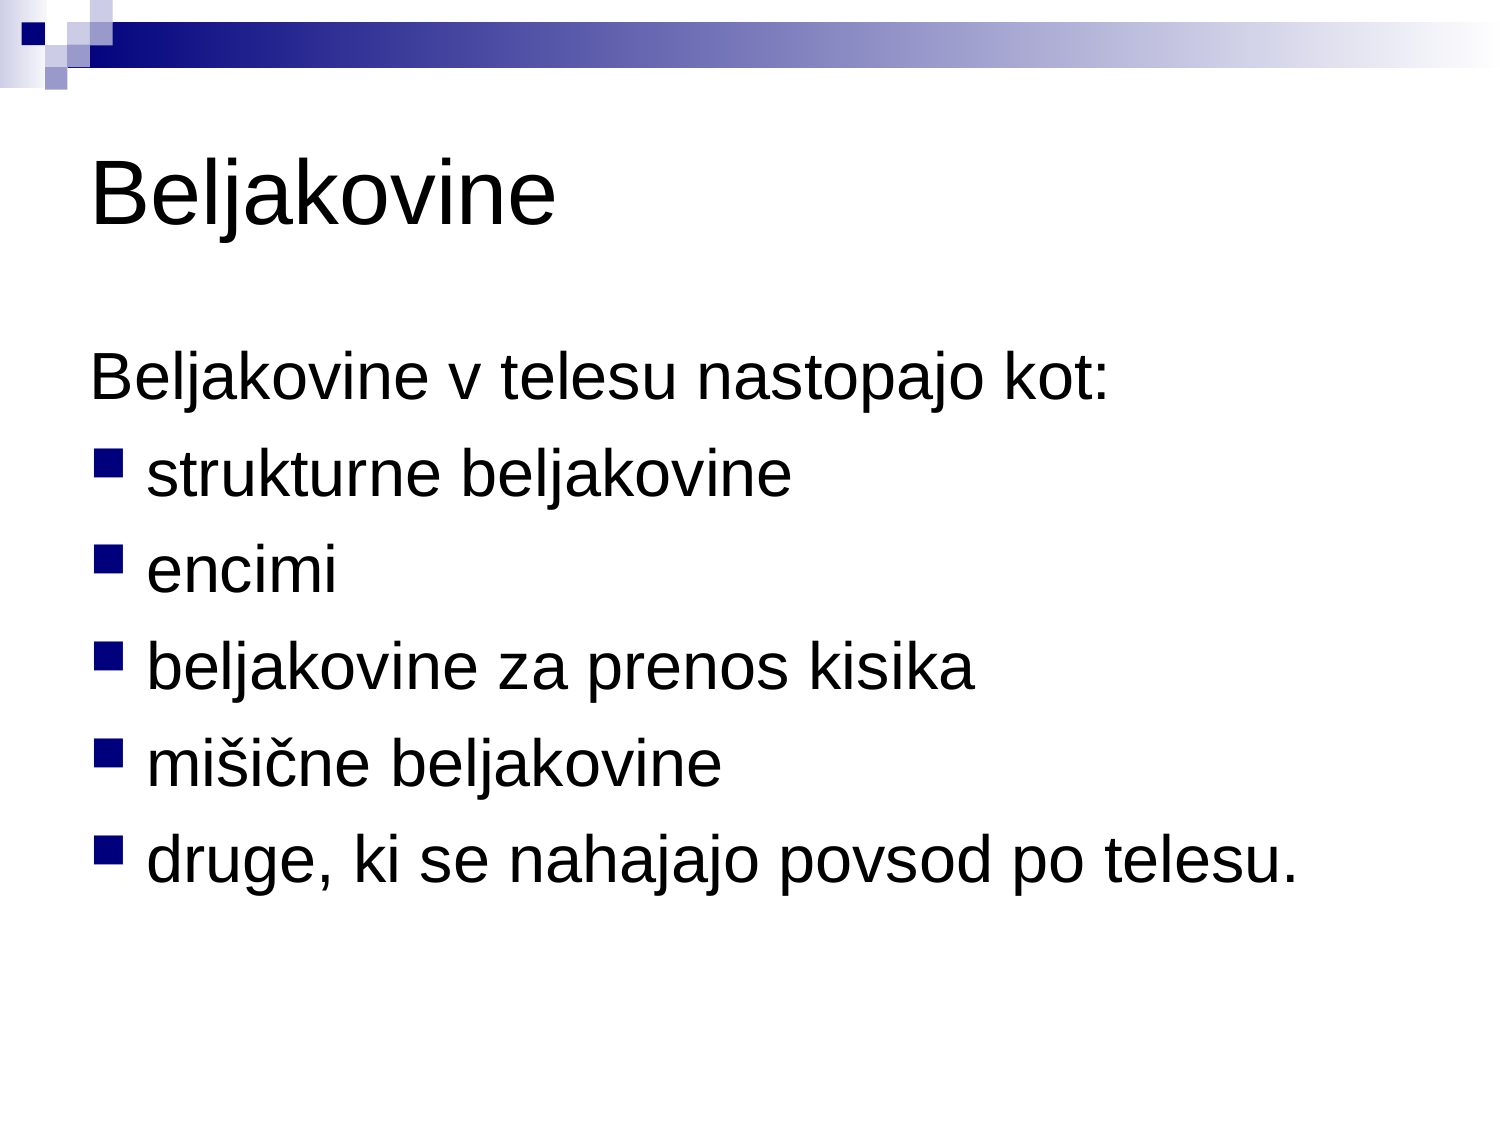

# Beljakovine
Beljakovine v telesu nastopajo kot:
strukturne beljakovine
encimi
beljakovine za prenos kisika
mišične beljakovine
druge, ki se nahajajo povsod po telesu.